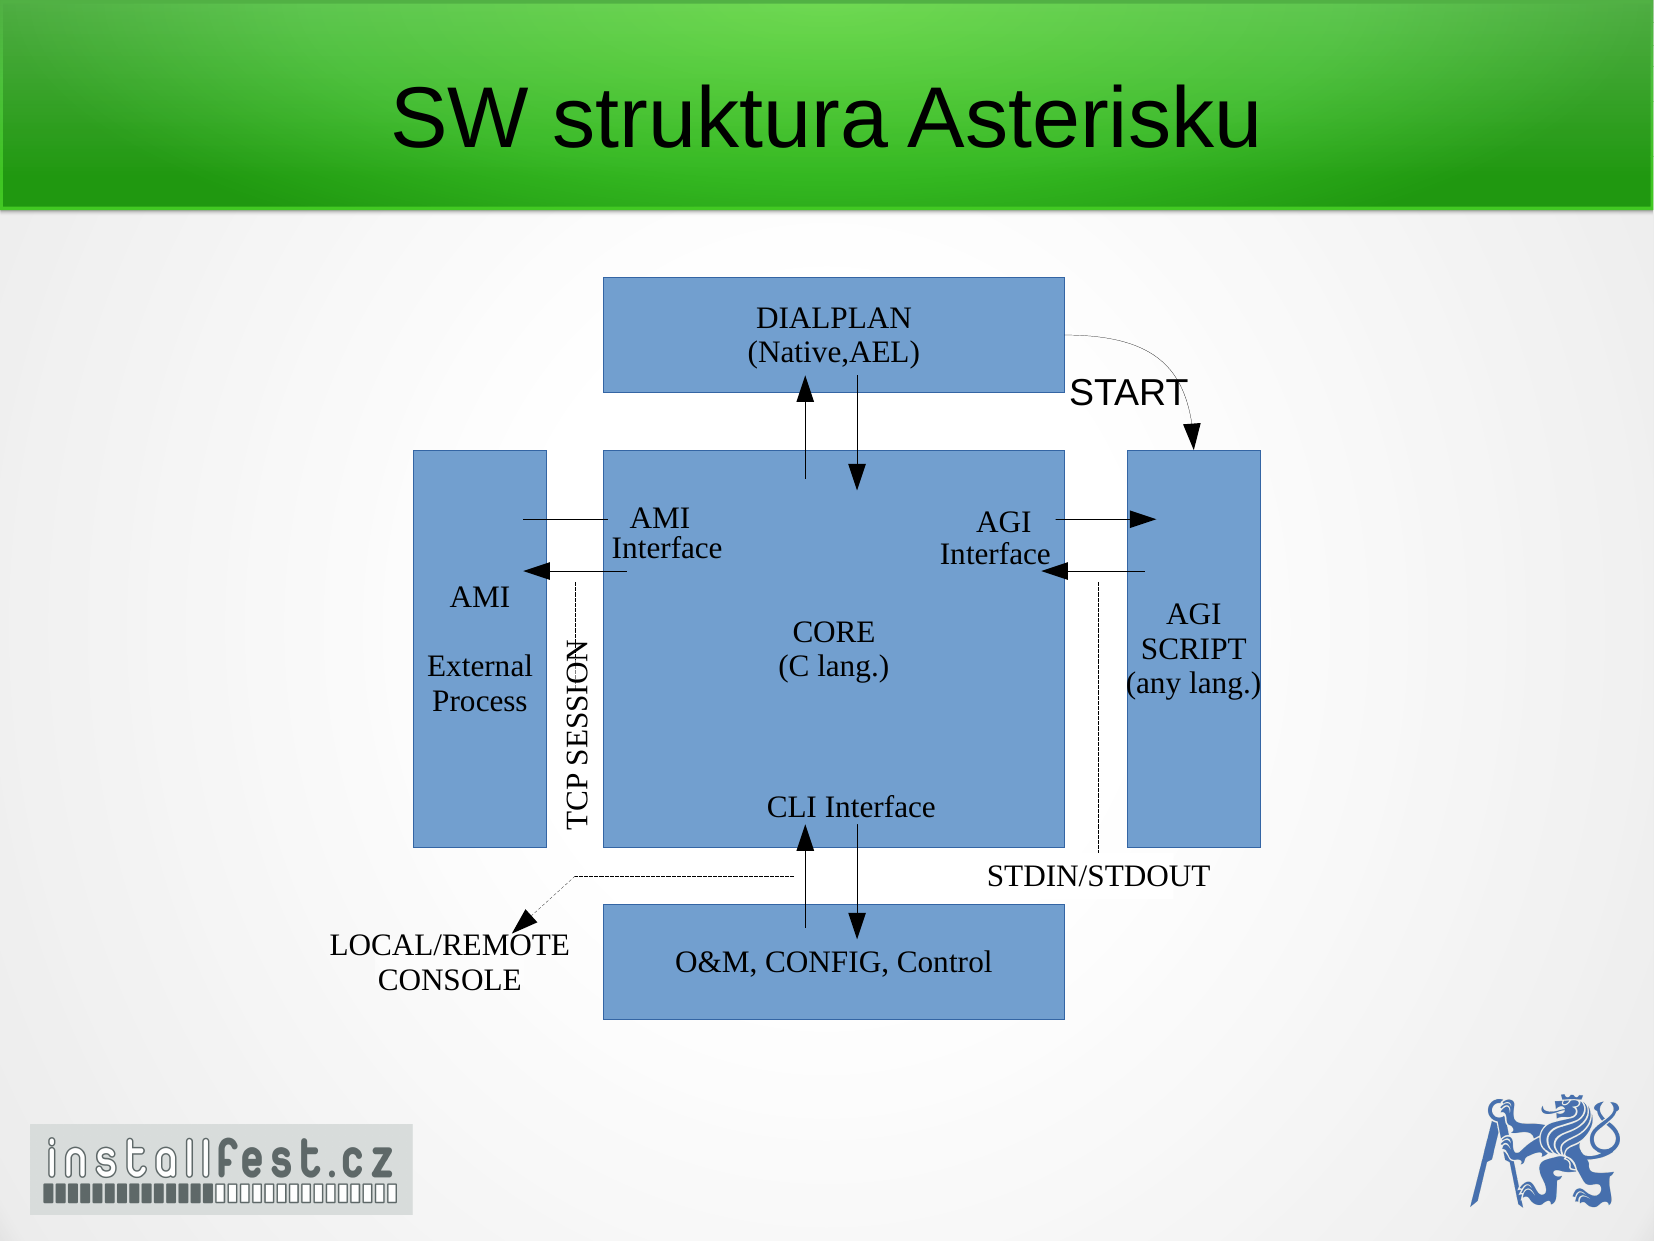

# SW struktura Asterisku
DIALPLAN
(Native,AEL)
AMI
External
Process
CORE
(C lang.)
AGI
SCRIPT
(any lang.)
AMI
AGI
Interface
Interface
TCP SESSION
CLI Interface
STDIN/STDOUT
O&M, CONFIG, Control
LOCAL/REMOTE
CONSOLE